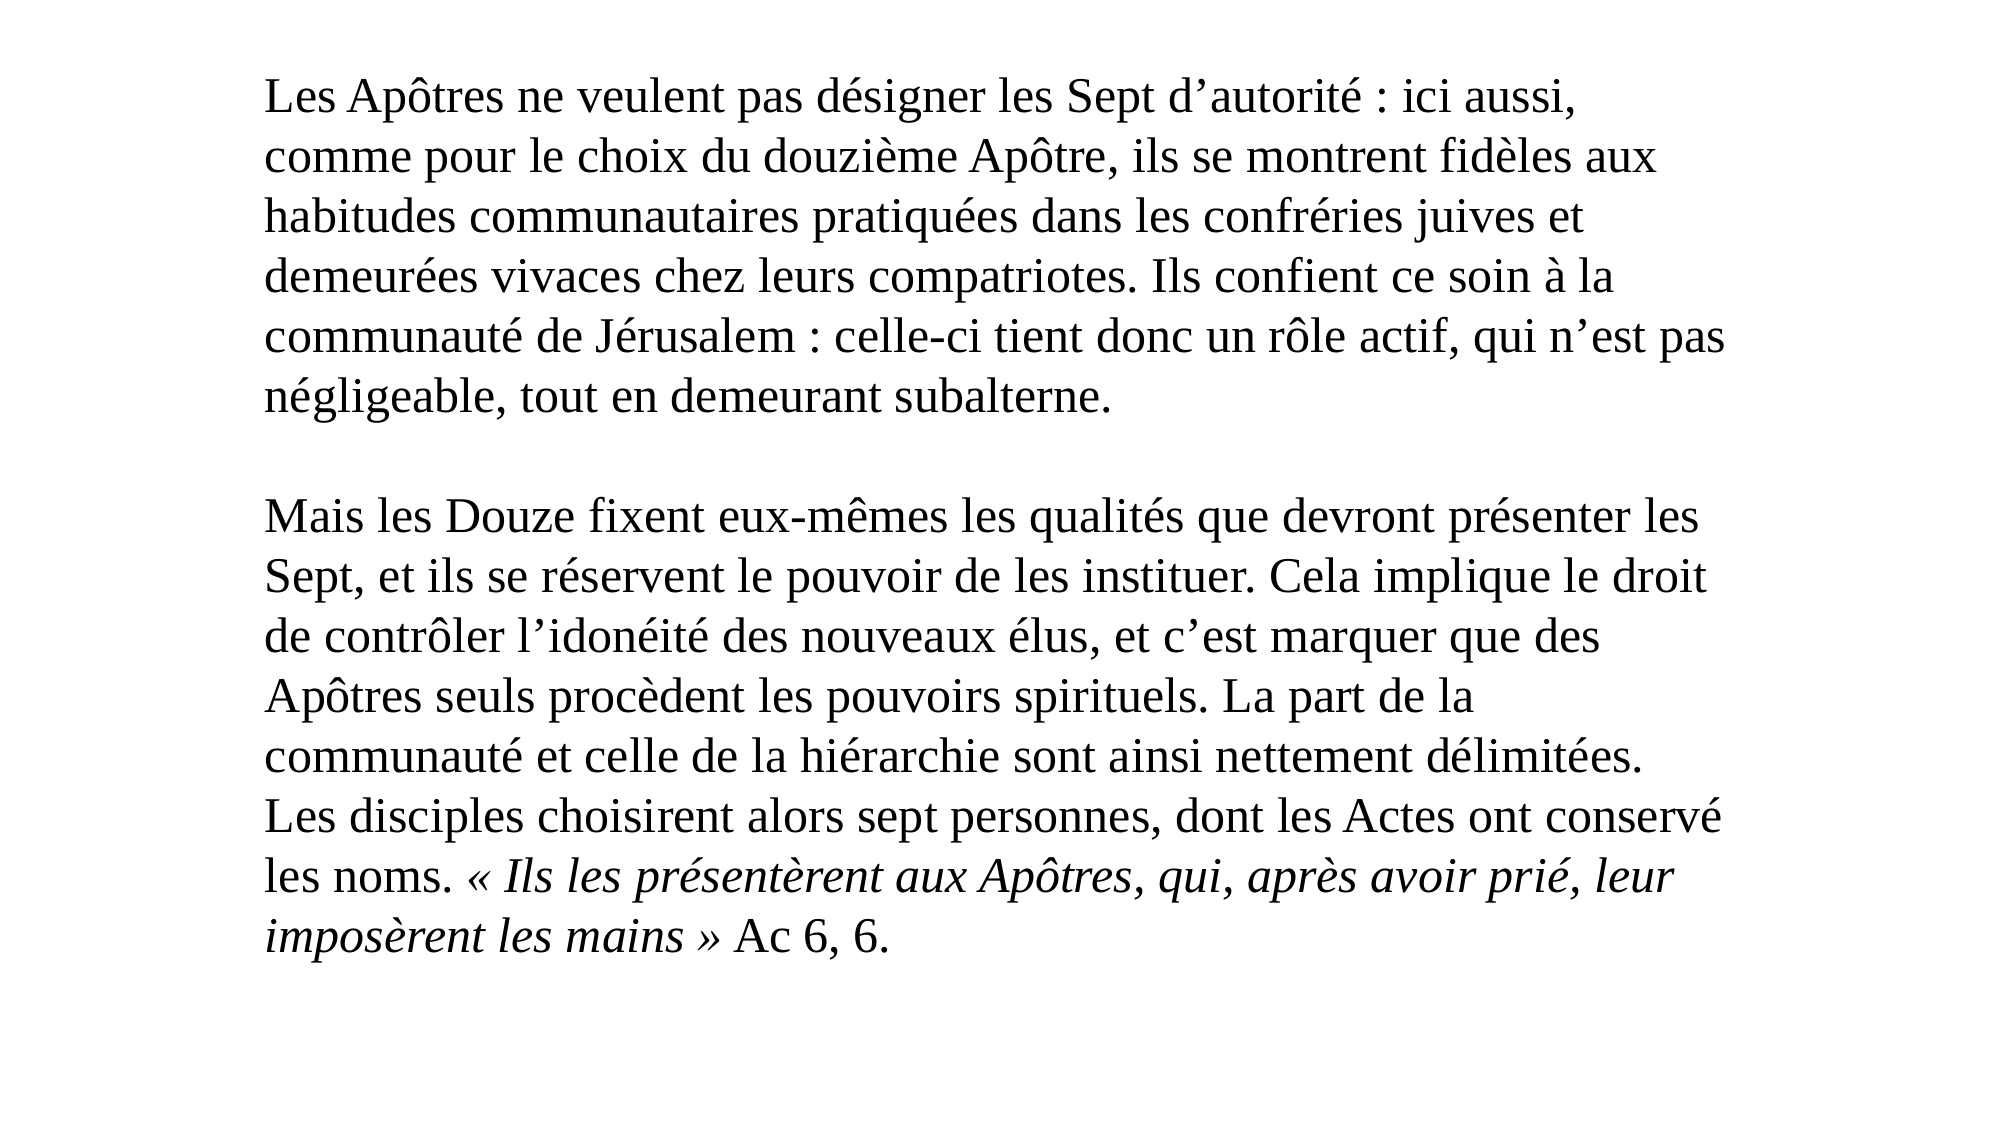

Les Apôtres ne veulent pas désigner les Sept d’autorité : ici aussi, comme pour le choix du douzième Apôtre, ils se montrent fidèles aux habitudes communautaires pratiquées dans les confréries juives et demeurées vivaces chez leurs compatriotes. Ils confient ce soin à la communauté de Jérusalem : celle-ci tient donc un rôle actif, qui n’est pas négligeable, tout en demeurant subalterne.
Mais les Douze fixent eux-mêmes les qualités que devront présenter les Sept, et ils se réservent le pouvoir de les instituer. Cela implique le droit de contrôler l’idonéité des nouveaux élus, et c’est marquer que des Apôtres seuls procèdent les pouvoirs spirituels. La part de la communauté et celle de la hiérarchie sont ainsi nettement délimitées.
Les disciples choisirent alors sept personnes, dont les Actes ont conservé les noms. « Ils les présentèrent aux Apôtres, qui, après avoir prié, leur imposèrent les mains » Ac 6, 6.